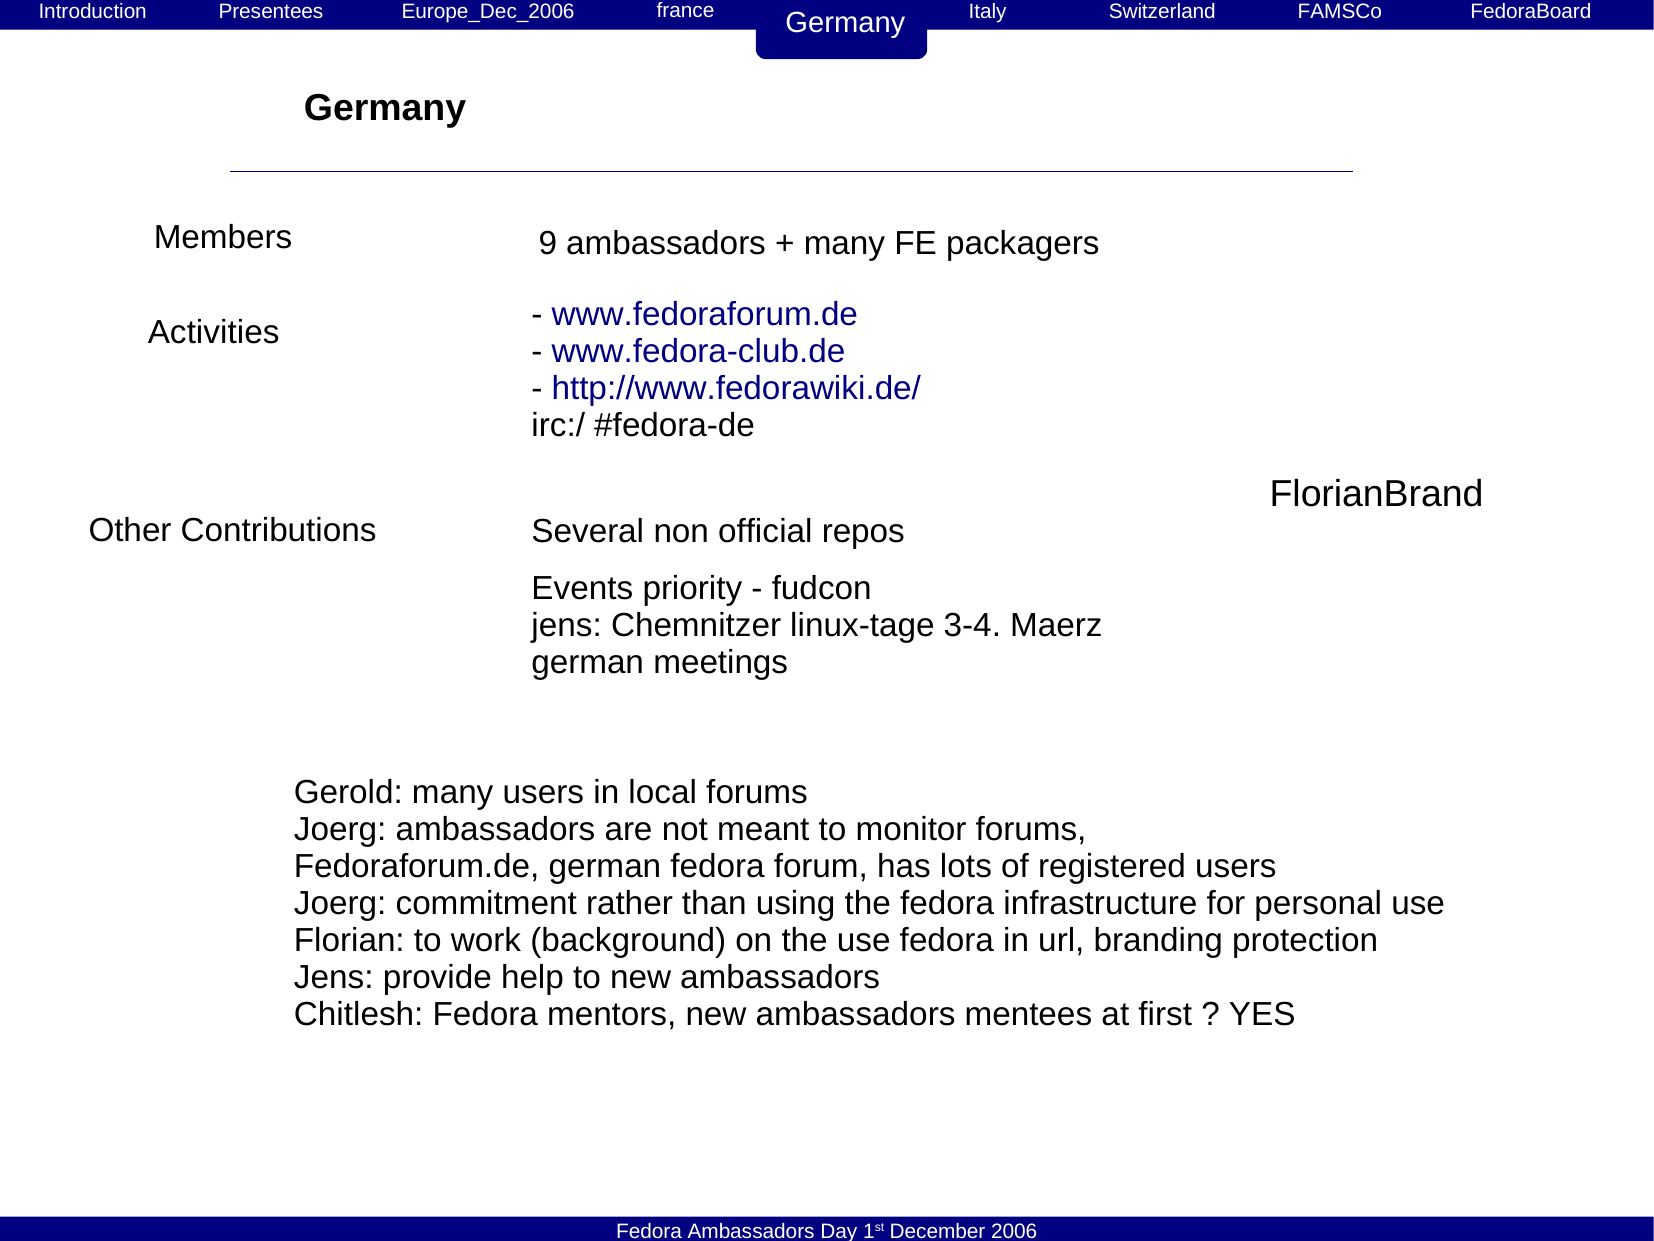

Germany
Germany
Members
9 ambassadors + many FE packagers
- www.fedoraforum.de
- www.fedora-club.de
- http://www.fedorawiki.de/
irc:/ #fedora-de
Activities
FlorianBrand
Other Contributions
Several non official repos
Events priority - fudcon
jens: Chemnitzer linux-tage 3-4. Maerz
german meetings
Gerold: many users in local forums
Joerg: ambassadors are not meant to monitor forums,
Fedoraforum.de, german fedora forum, has lots of registered users
Joerg: commitment rather than using the fedora infrastructure for personal use
Florian: to work (background) on the use fedora in url, branding protection
Jens: provide help to new ambassadors
Chitlesh: Fedora mentors, new ambassadors mentees at first ? YES